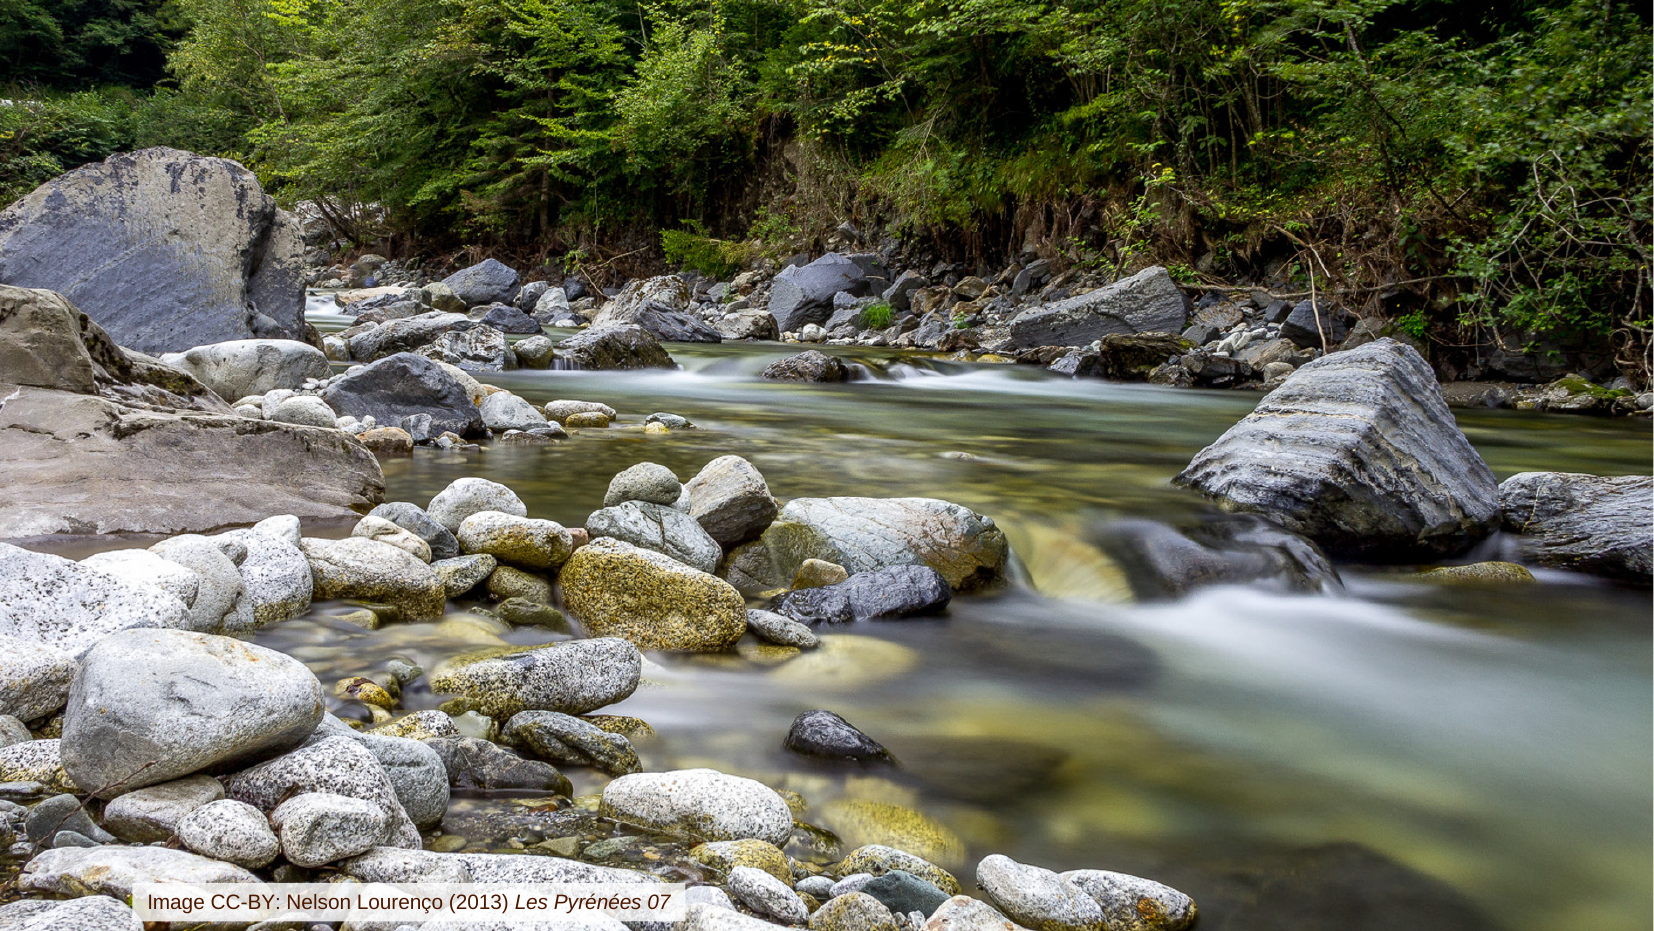

23
Systems Thinking and Wicked Problems
November 2017